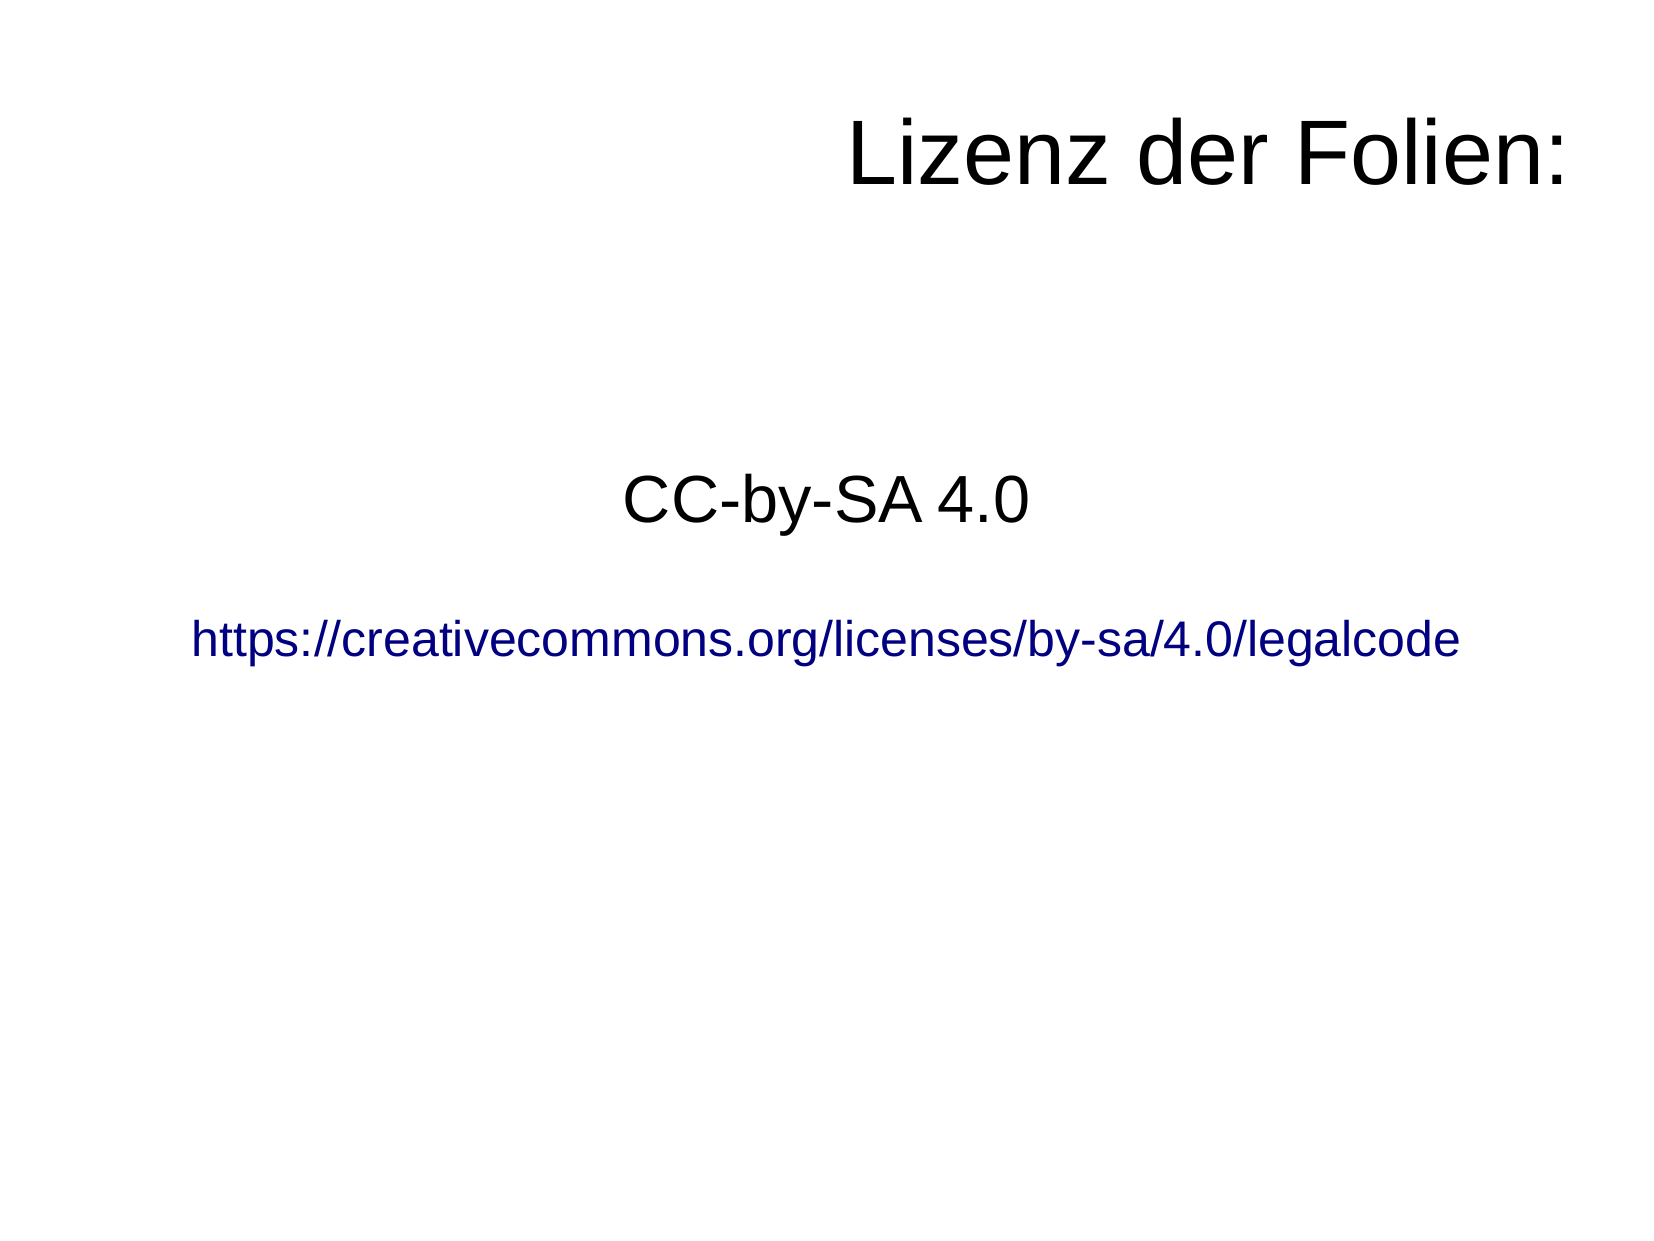

# Lizenz der Folien:
CC-by-SA 4.0
https://creativecommons.org/licenses/by-sa/4.0/legalcode